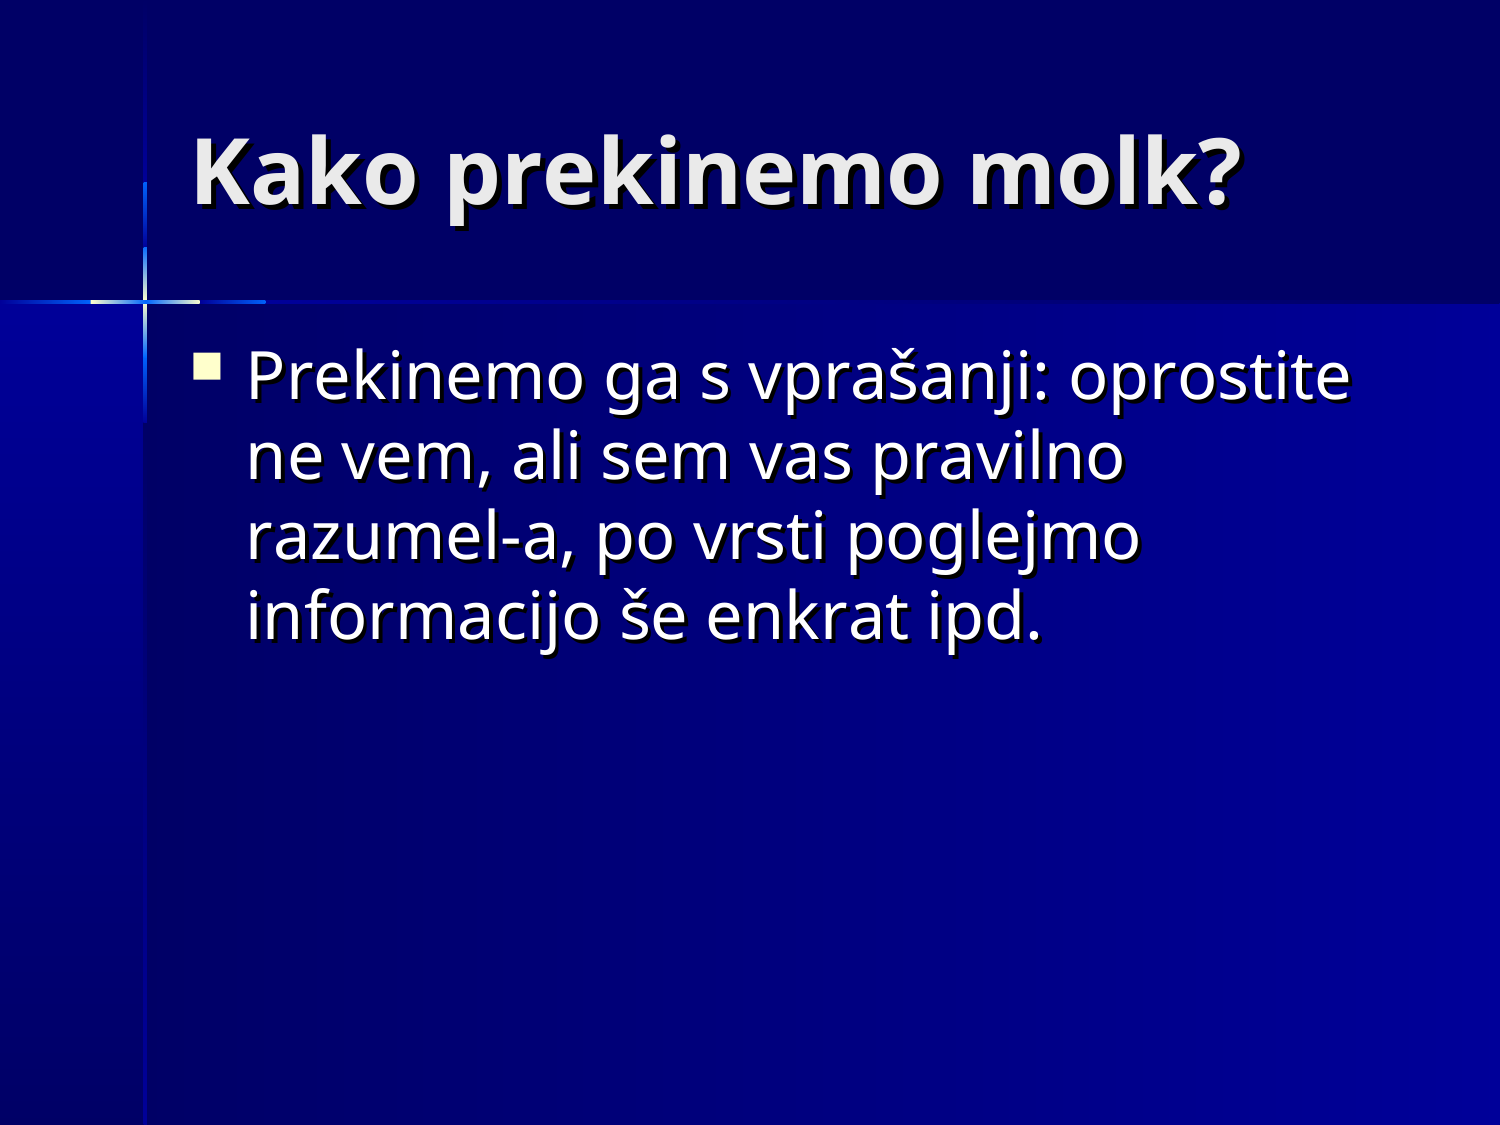

# Kako prekinemo molk?
Prekinemo ga s vprašanji: oprostite ne vem, ali sem vas pravilno razumel-a, po vrsti poglejmo informacijo še enkrat ipd.